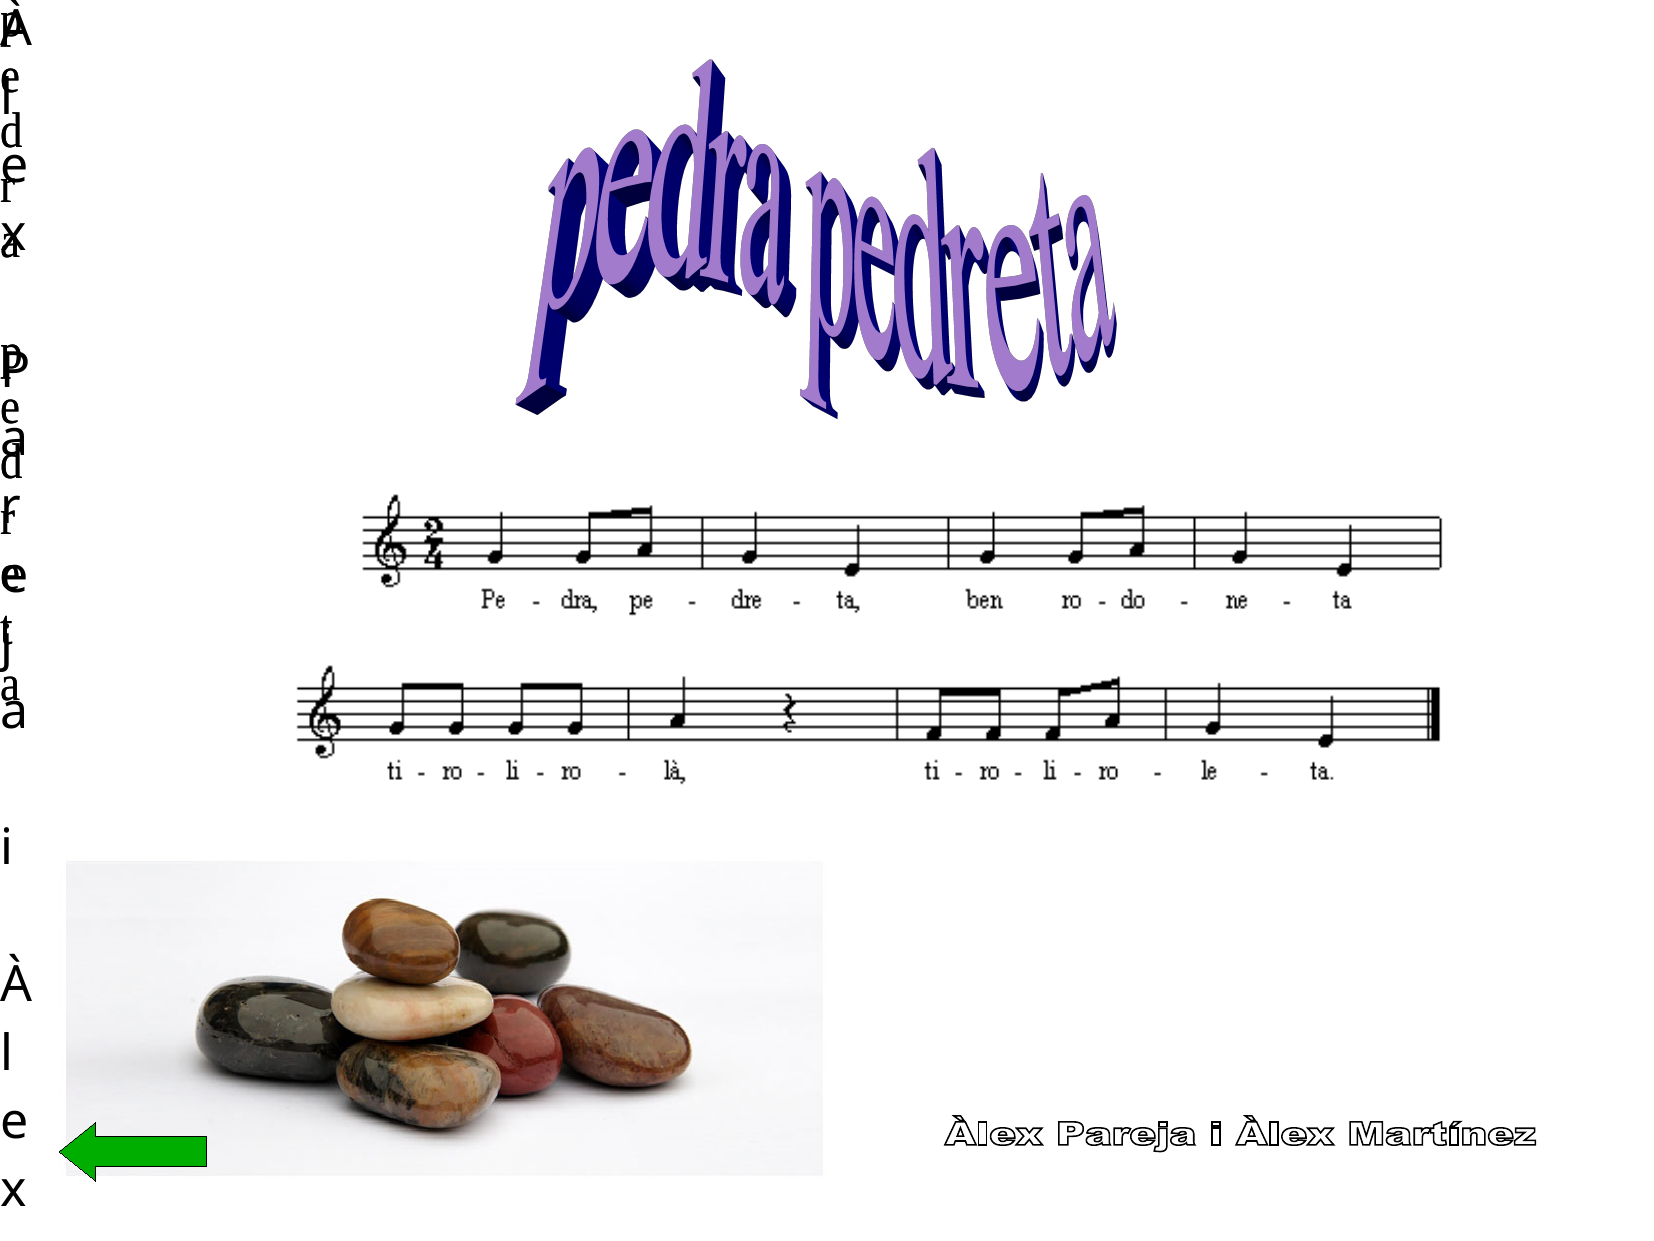

pedra pedreta
pedra pedreta
Àlex Pareja i Àlex Martínez